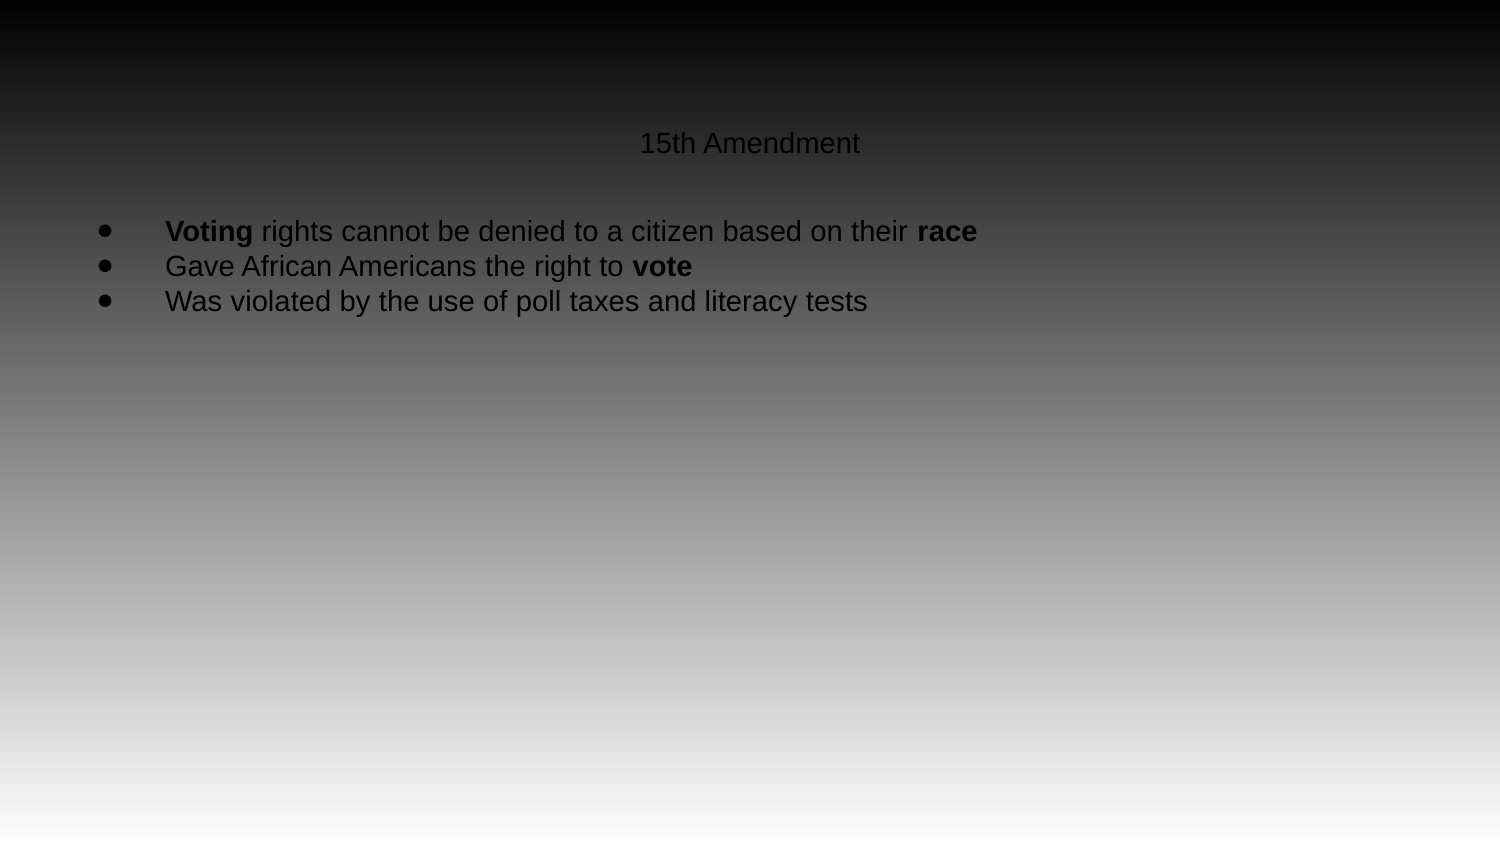

# 15th Amendment
Voting rights cannot be denied to a citizen based on their race
Gave African Americans the right to vote
Was violated by the use of poll taxes and literacy tests